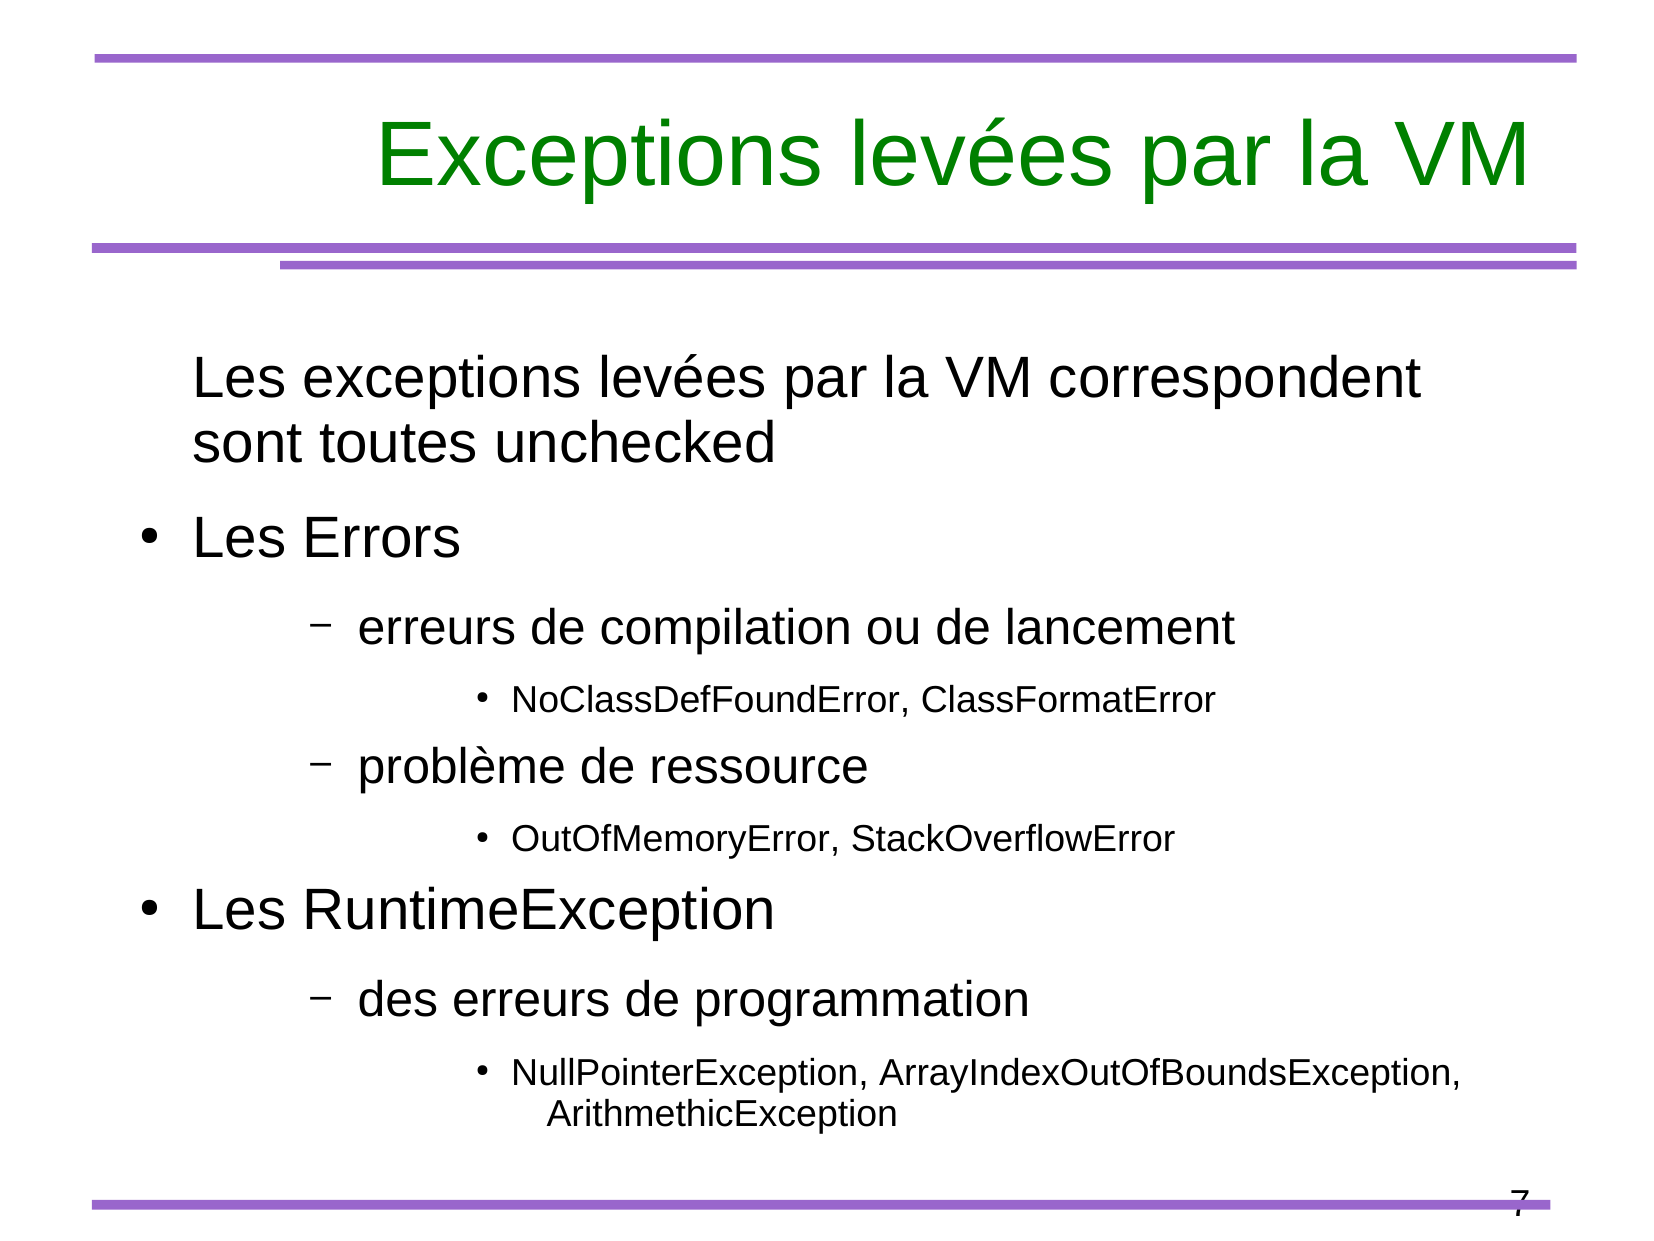

Exceptions levées par la VM
# Les exceptions levées par la VM correspondent sont toutes unchecked
Les Errors
erreurs de compilation ou de lancement
NoClassDefFoundError, ClassFormatError
problème de ressource
OutOfMemoryError, StackOverflowError
Les RuntimeException
des erreurs de programmation
NullPointerException, ArrayIndexOutOfBoundsException, ArithmethicException